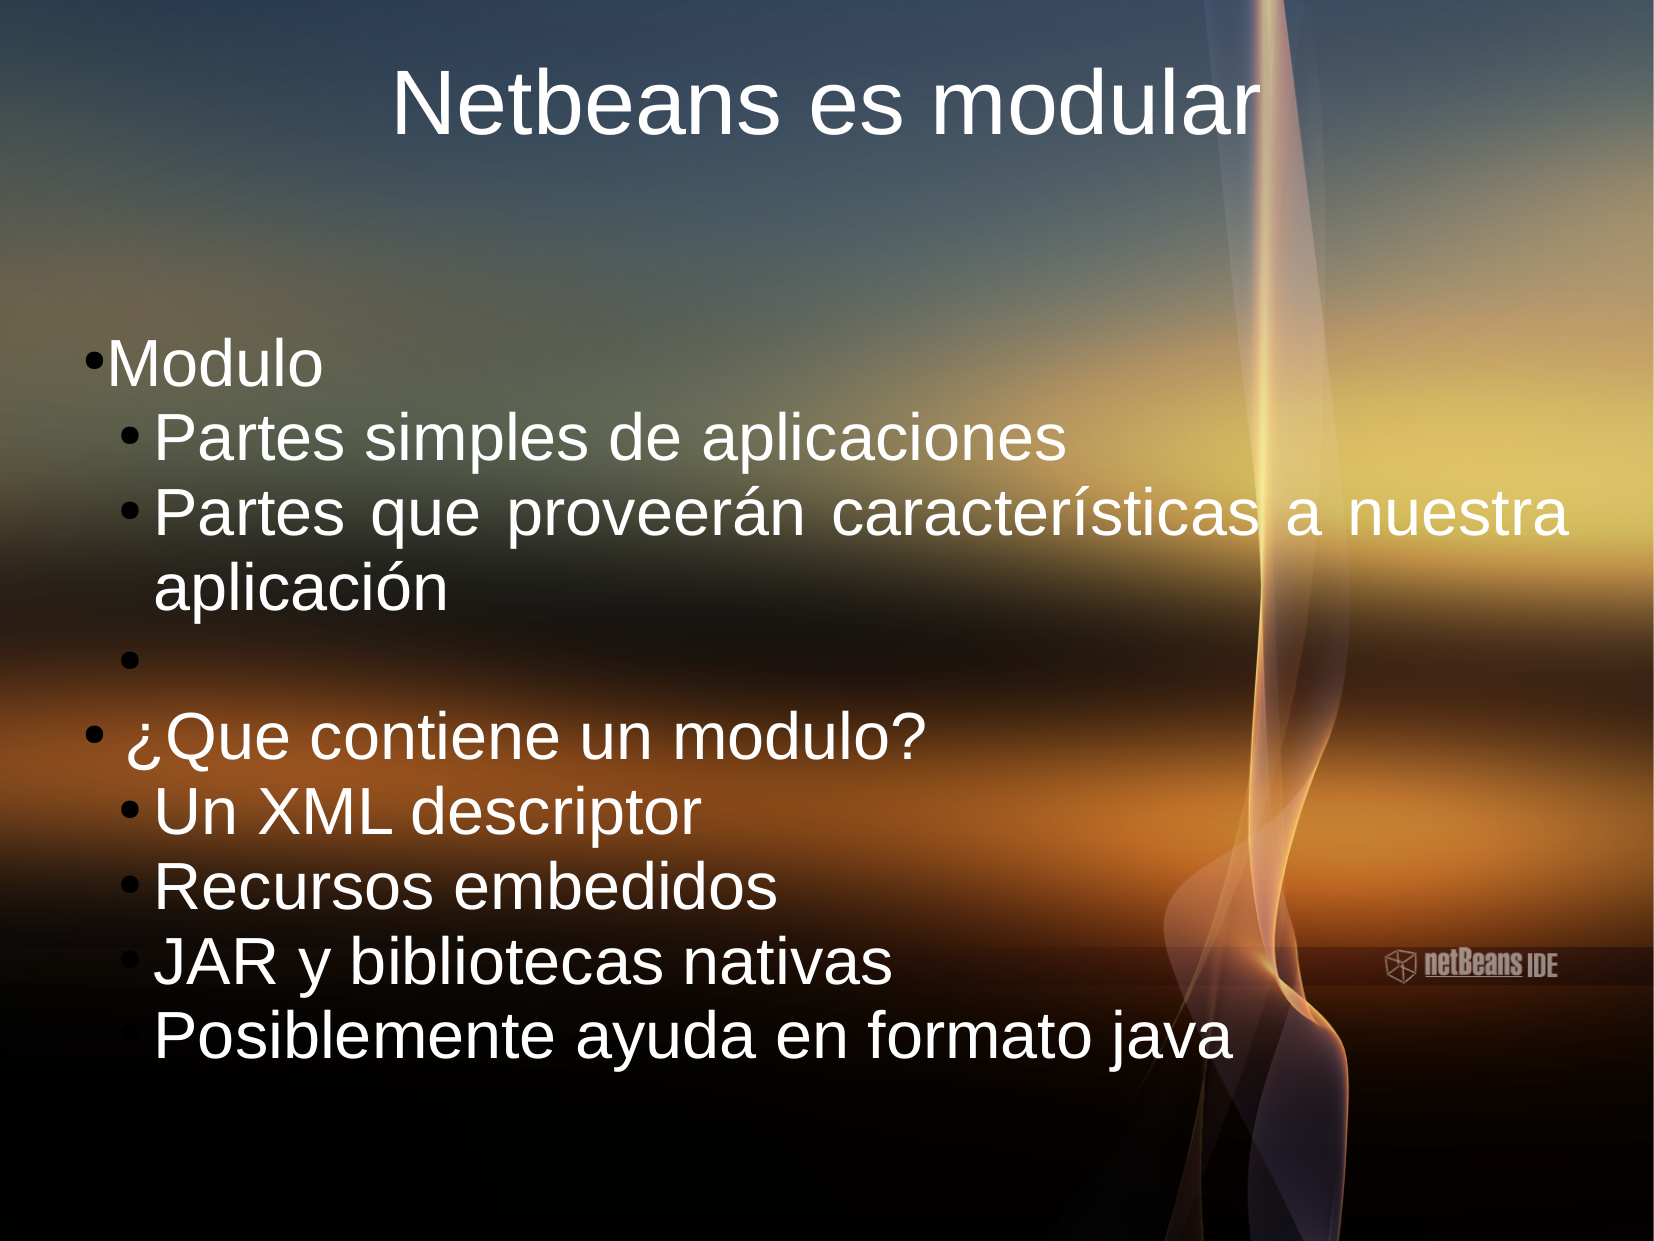

# Netbeans es modular
Modulo
Partes simples de aplicaciones
Partes que proveerán características a nuestra aplicación
 ¿Que contiene un modulo?
Un XML descriptor
Recursos embedidos
JAR y bibliotecas nativas
Posiblemente ayuda en formato java